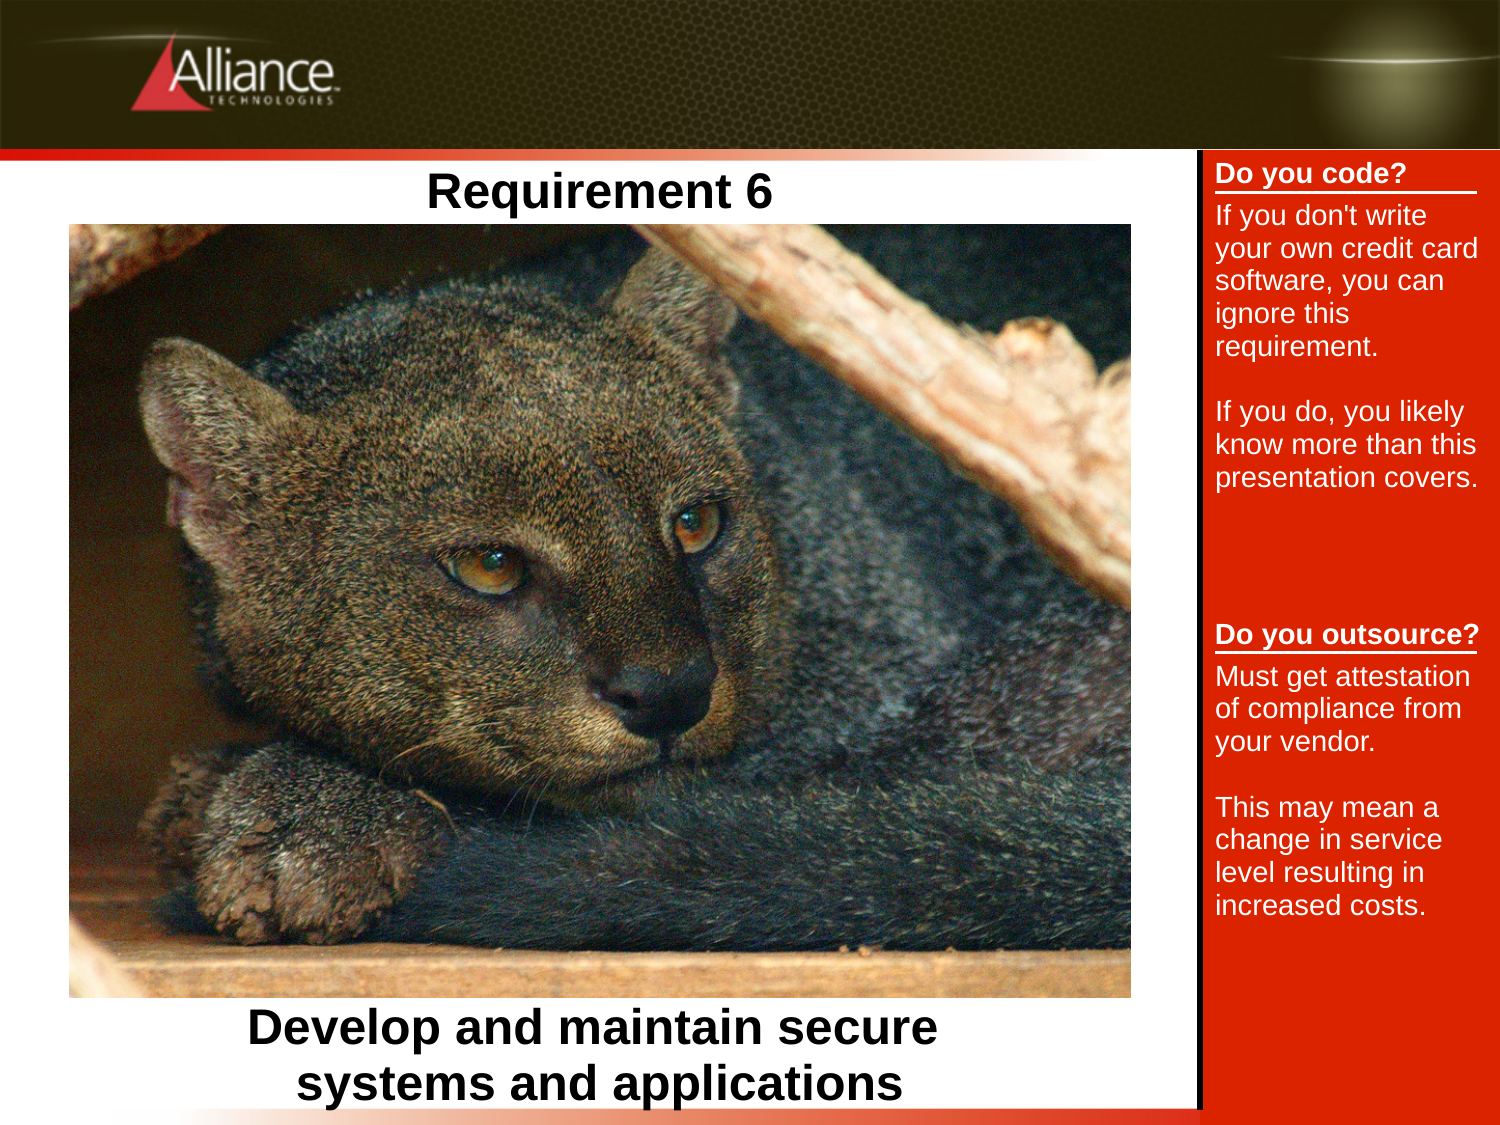

Do you code?
Requirement 6
Develop and maintain secure
systems and applications
If you don't write your own credit card software, you can ignore this requirement.
If you do, you likely know more than this presentation covers.
Do you outsource?
Must get attestation of compliance from your vendor.
This may mean a change in service level resulting in increased costs.